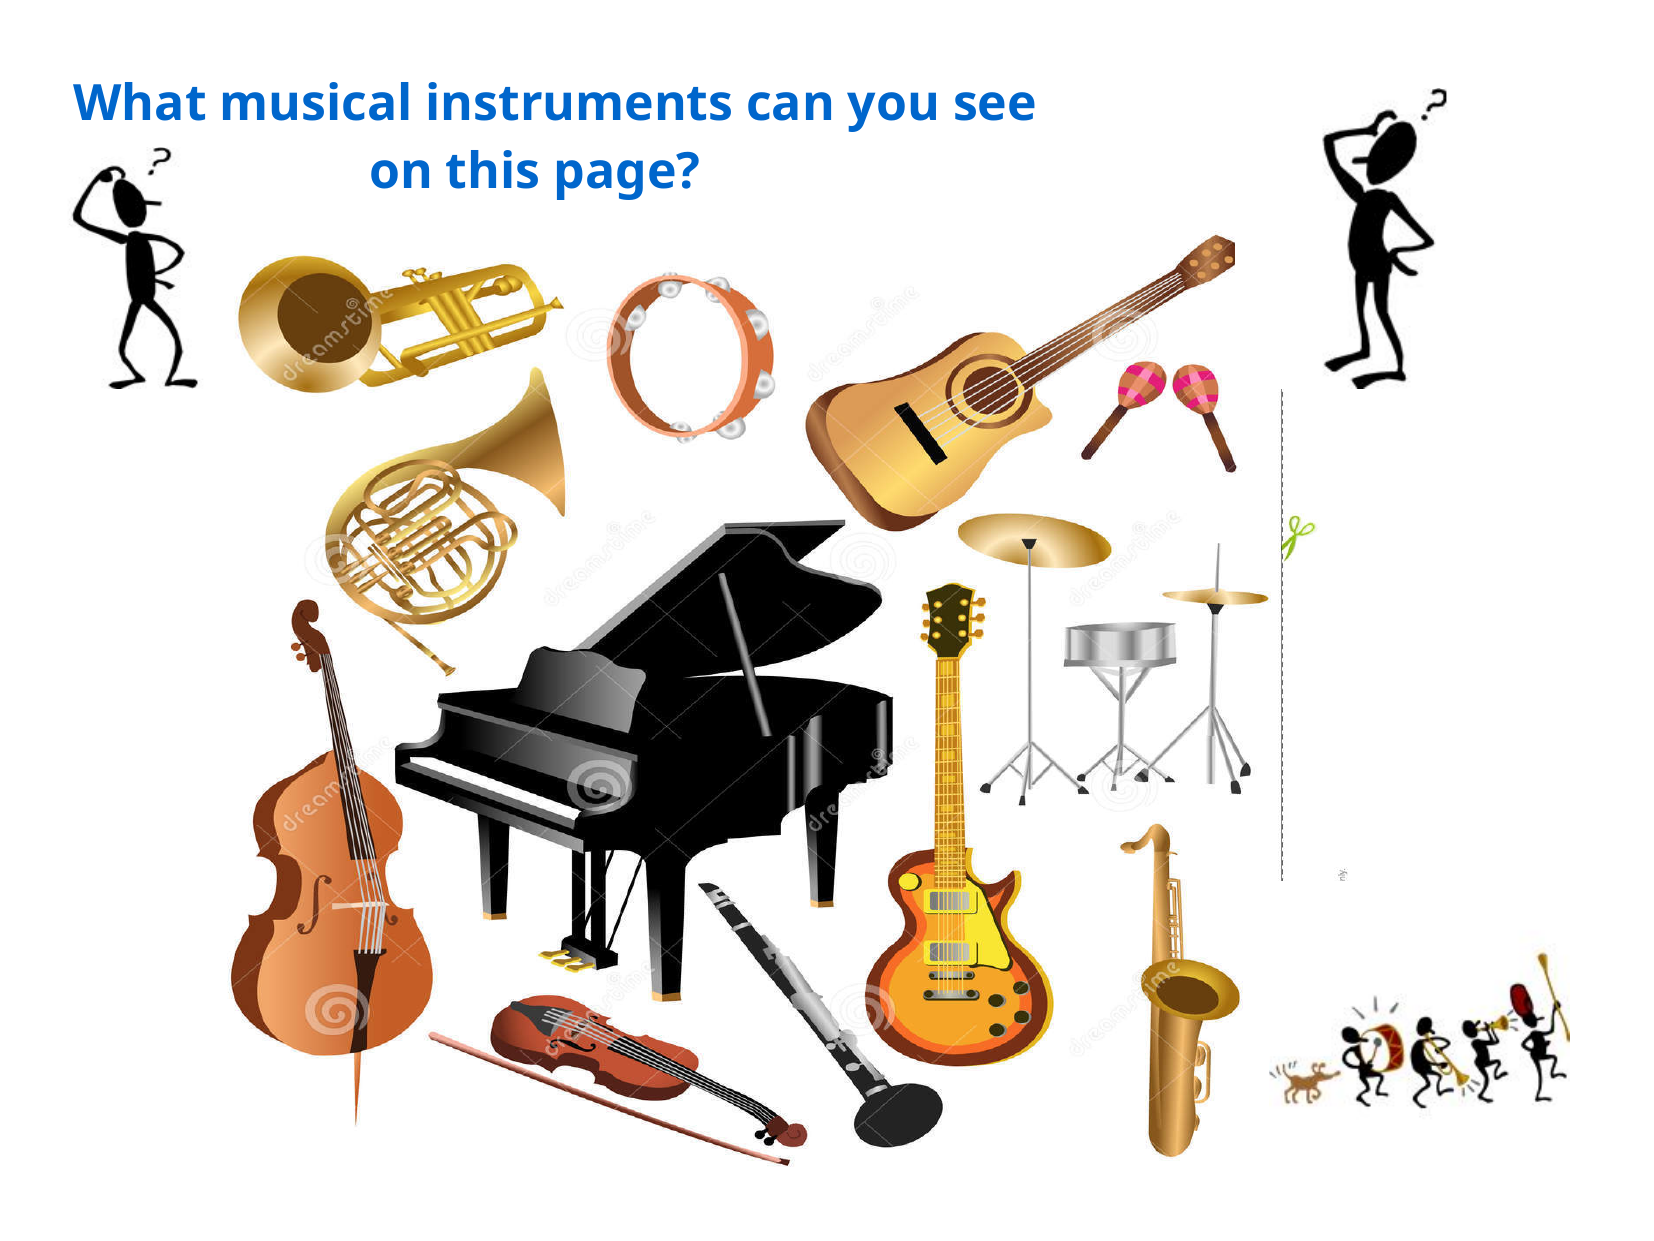

What musical instruments can you see
				on this page?